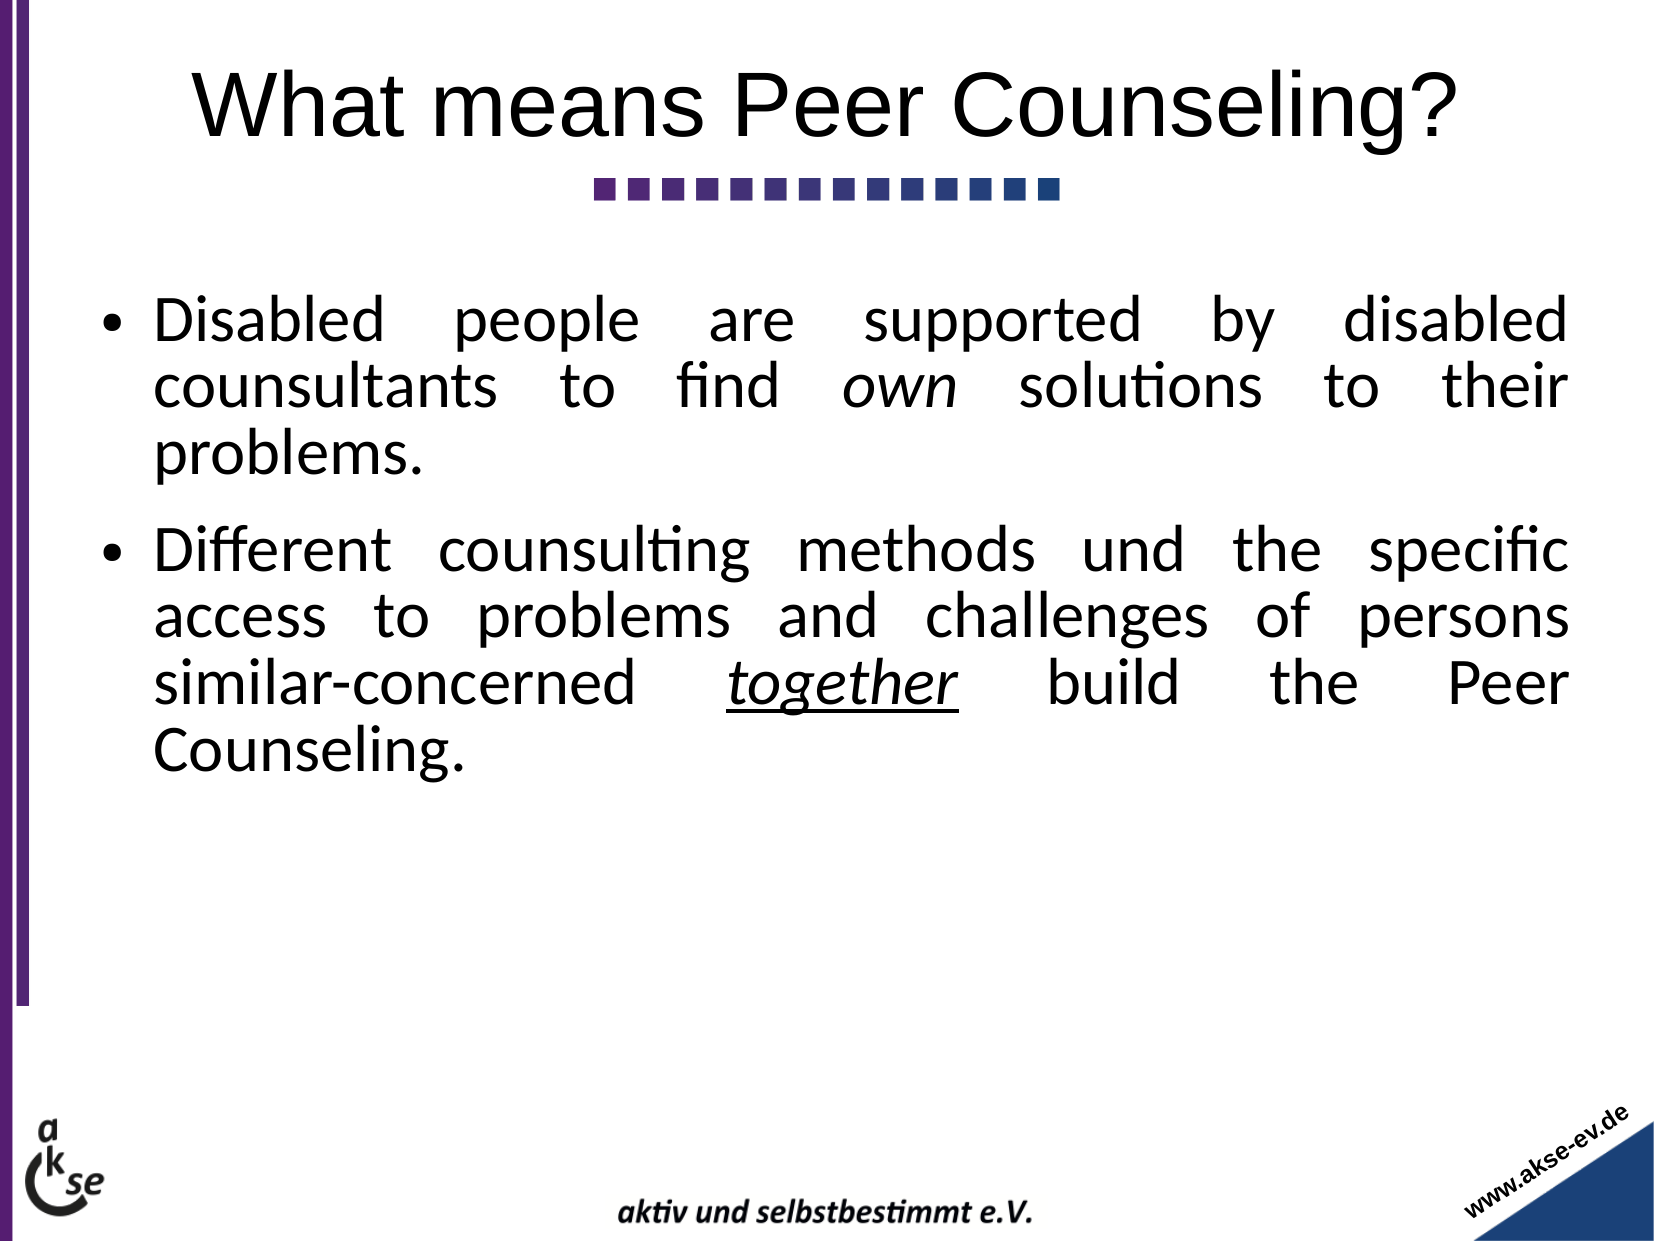

# What means Peer Counseling?
Disabled people are supported by disabled counsultants to find own solutions to their problems.
Different counsulting methods und the specific access to problems and challenges of persons similar-concerned together build the Peer Counseling.